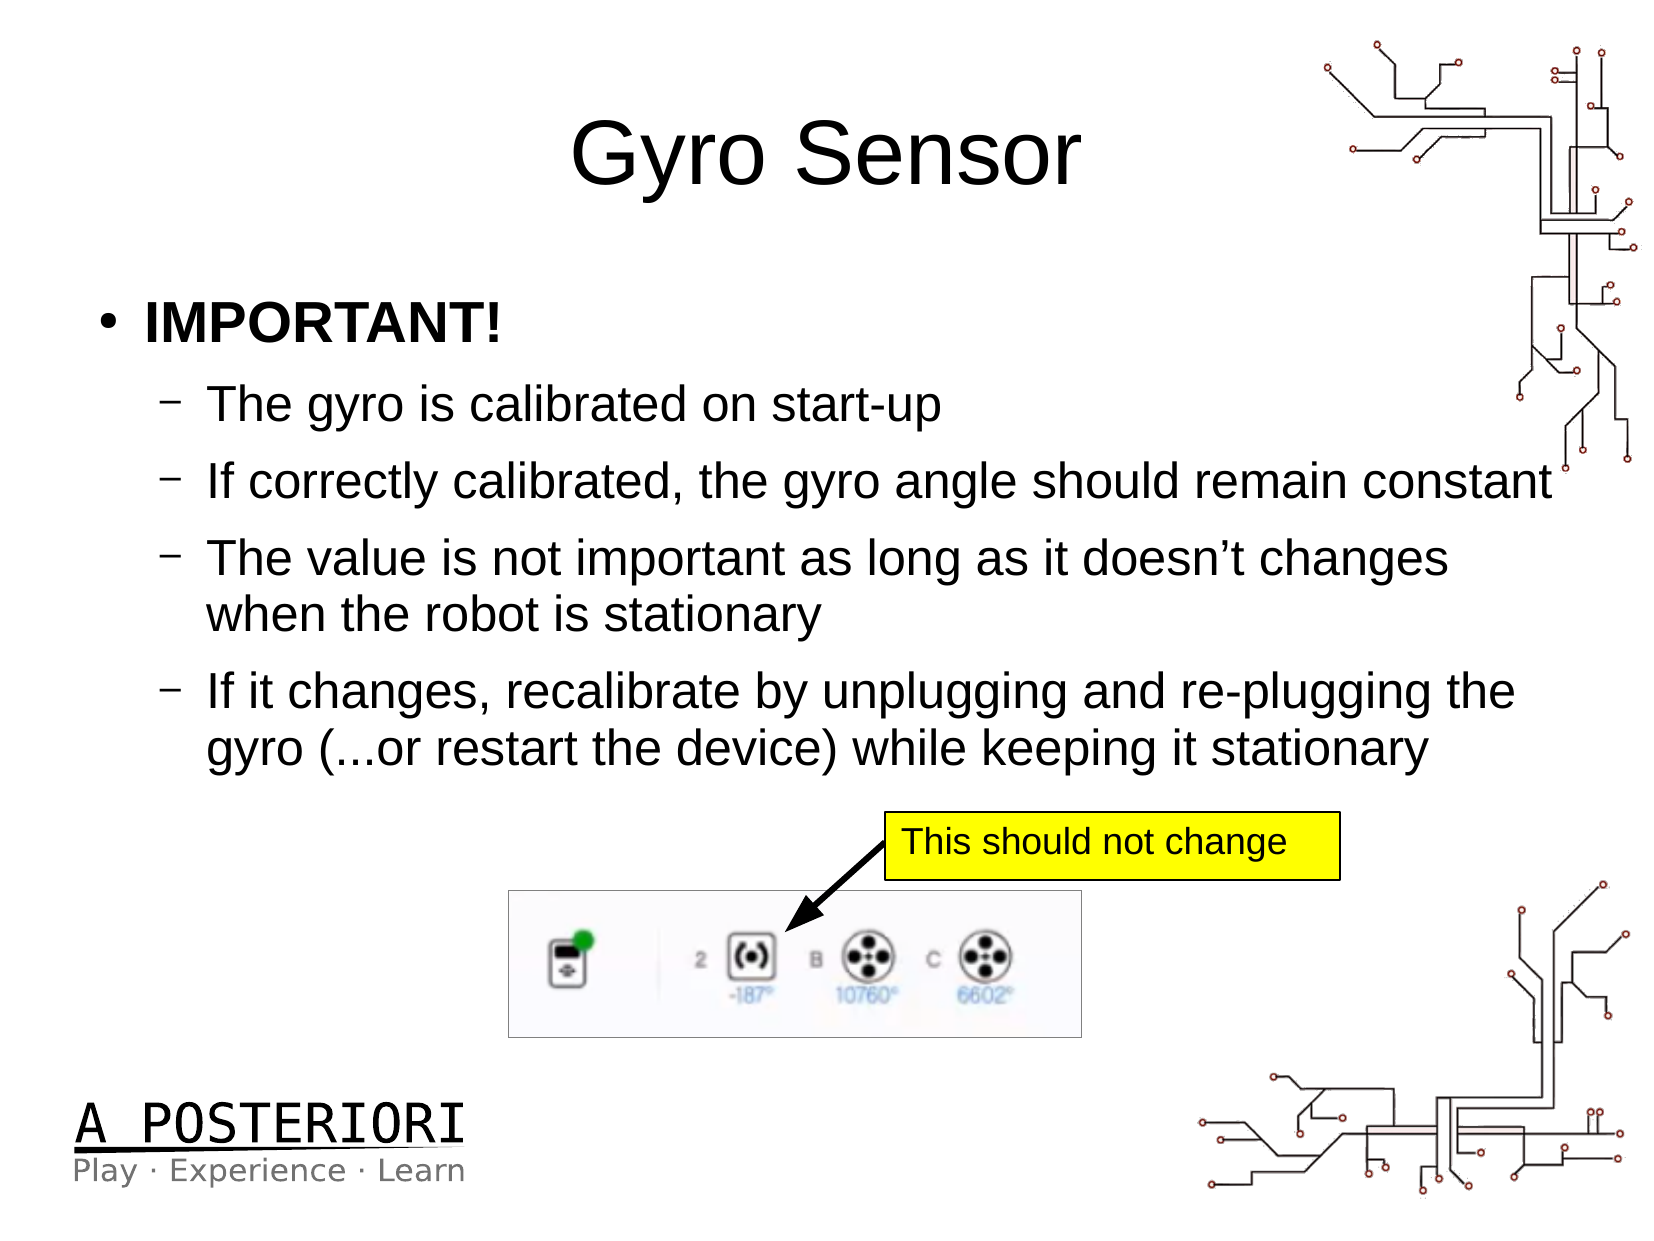

# Gyro Sensor
IMPORTANT!
The gyro is calibrated on start-up
If correctly calibrated, the gyro angle should remain constant
The value is not important as long as it doesn’t changes when the robot is stationary
If it changes, recalibrate by unplugging and re-plugging the gyro (...or restart the device) while keeping it stationary
This should not change